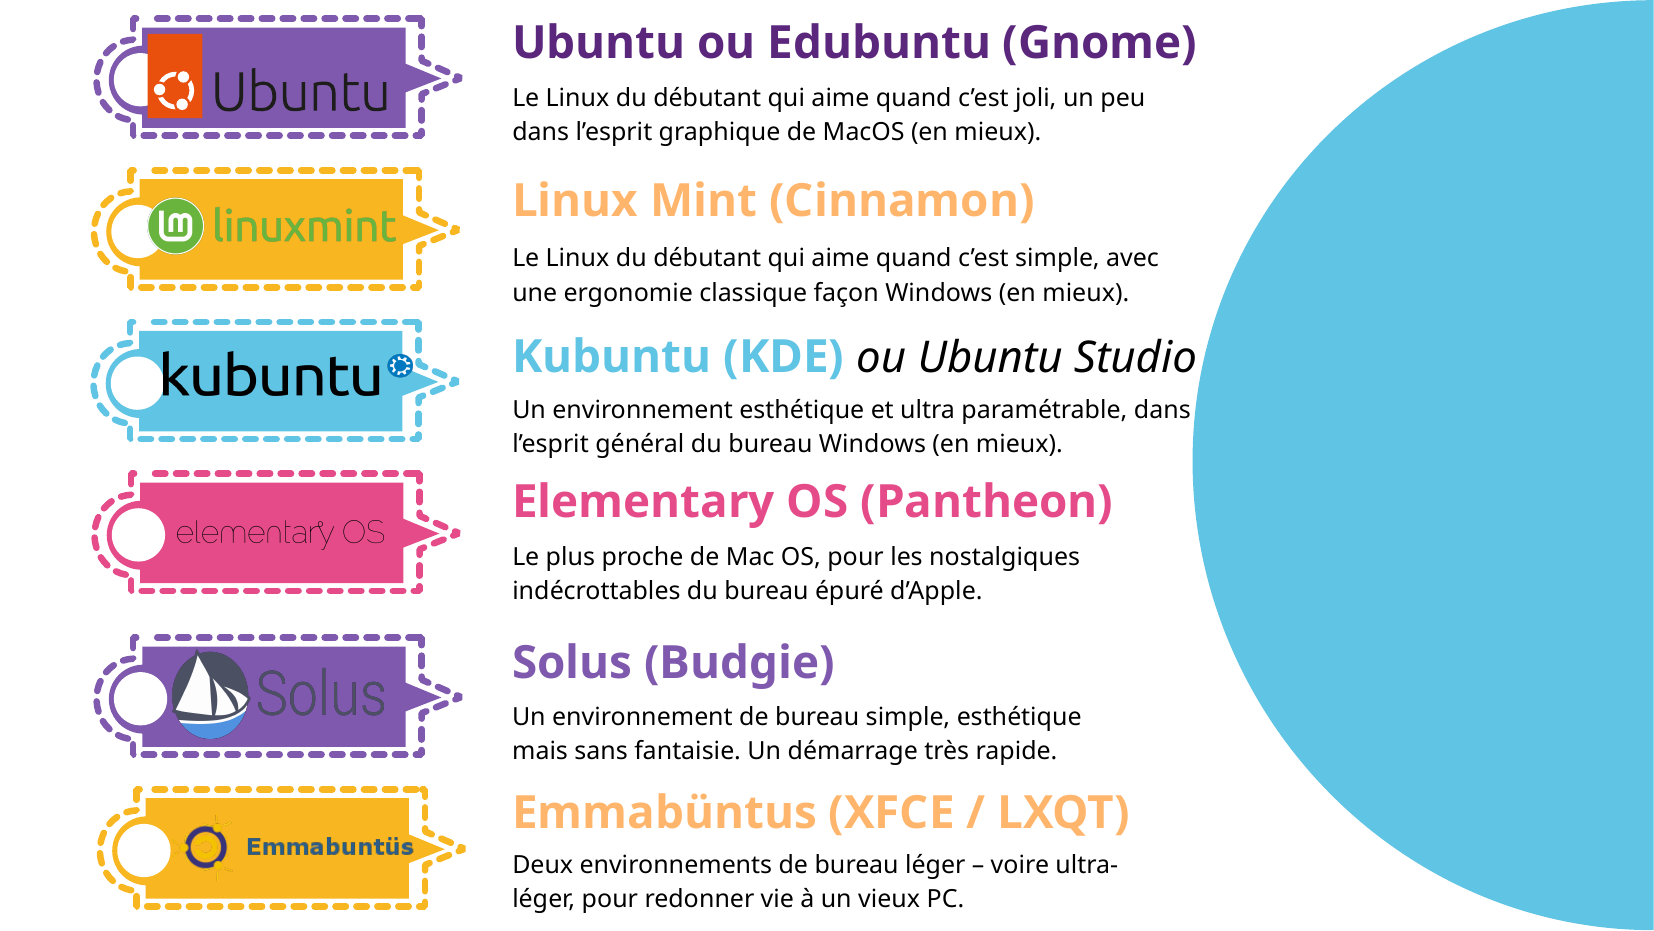

Ubuntu ou Edubuntu (Gnome)
Le Linux du débutant qui aime quand c’est joli, un peu dans l’esprit graphique de MacOS (en mieux).
Linux Mint (Cinnamon)
Le Linux du débutant qui aime quand c’est simple, avec une ergonomie classique façon Windows (en mieux).
Kubuntu (KDE) ou Ubuntu Studio
Un environnement esthétique et ultra paramétrable, dans l’esprit général du bureau Windows (en mieux).
Elementary OS (Pantheon)
Le plus proche de Mac OS, pour les nostalgiques indécrottables du bureau épuré d’Apple.
# Solus (Budgie)
Un environnement de bureau simple, esthétique mais sans fantaisie. Un démarrage très rapide.
Emmabüntus (XFCE / LXQT)
Deux environnements de bureau léger – voire ultra-léger, pour redonner vie à un vieux PC.